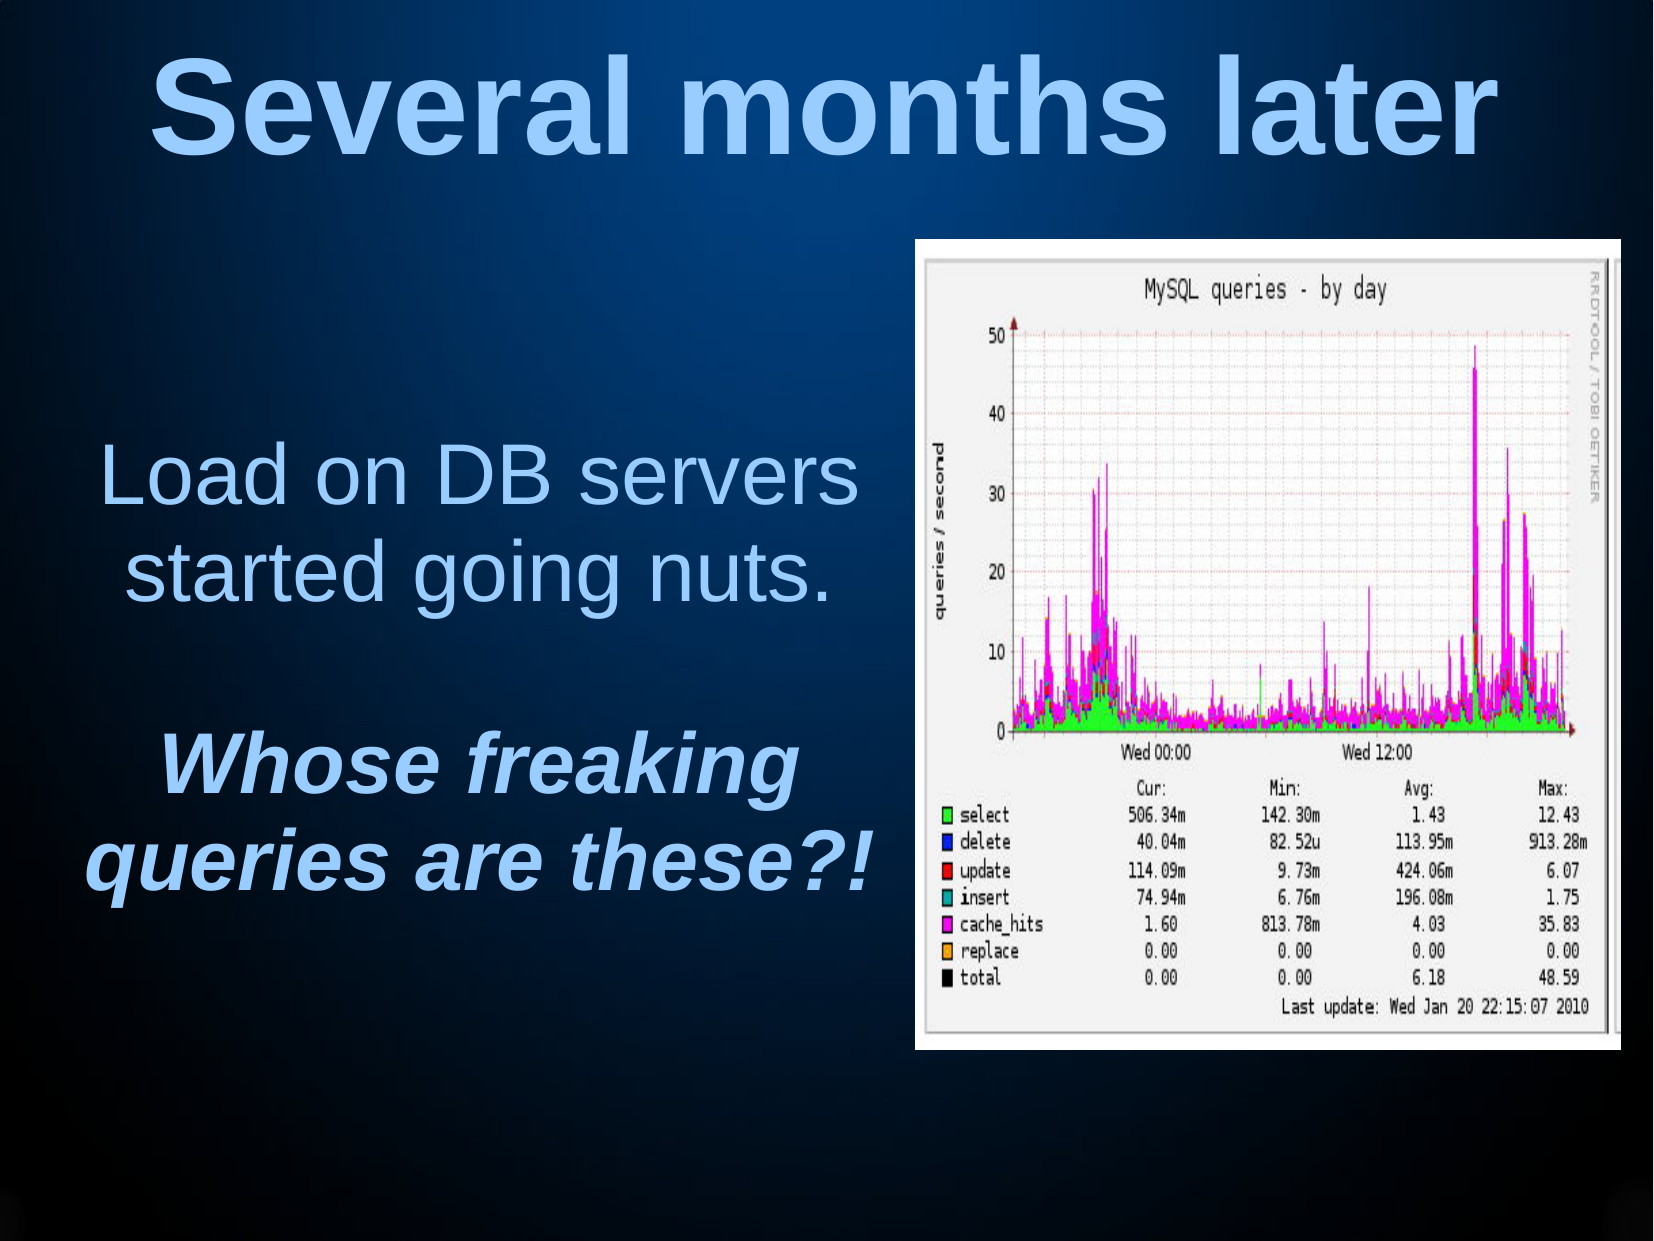

# Several months later
Load on DB servers started going nuts.
Whose freaking queries are these?!